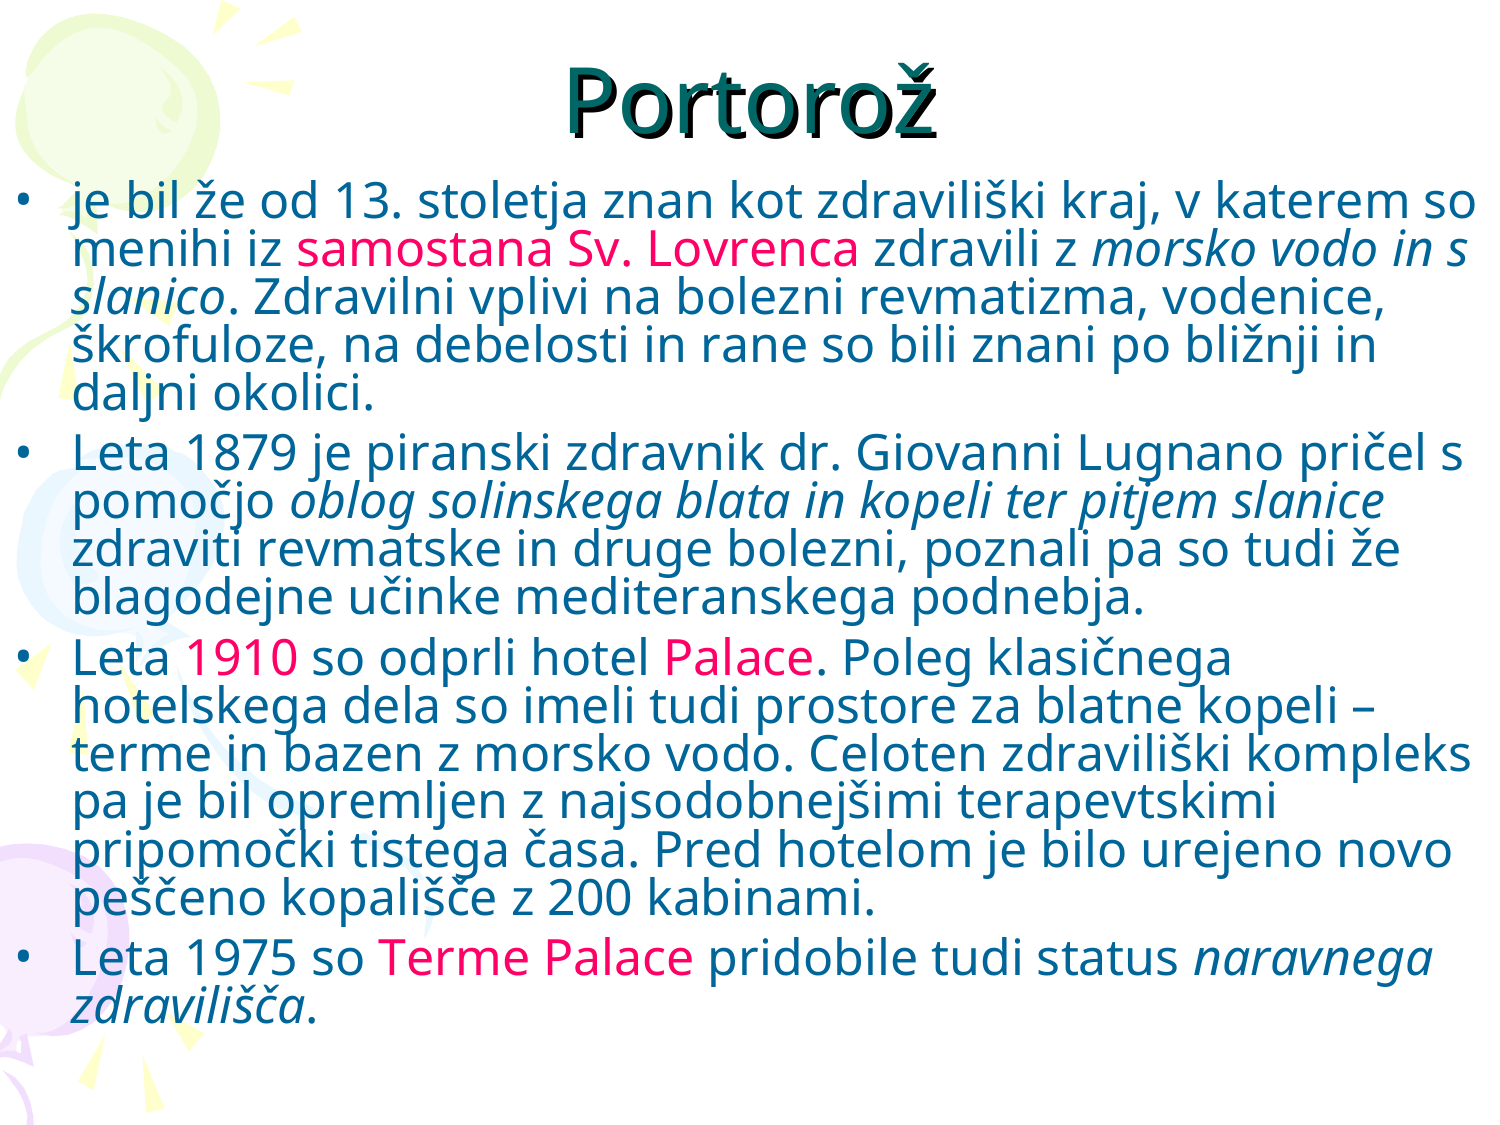

# Portorož
je bil že od 13. stoletja znan kot zdraviliški kraj, v katerem so menihi iz samostana Sv. Lovrenca zdravili z morsko vodo in s slanico. Zdravilni vplivi na bolezni revmatizma, vodenice, škrofuloze, na debelosti in rane so bili znani po bližnji in daljni okolici.
Leta 1879 je piranski zdravnik dr. Giovanni Lugnano pričel s pomočjo oblog solinskega blata in kopeli ter pitjem slanice zdraviti revmatske in druge bolezni, poznali pa so tudi že blagodejne učinke mediteranskega podnebja.
Leta 1910 so odprli hotel Palace. Poleg klasičnega hotelskega dela so imeli tudi prostore za blatne kopeli – terme in bazen z morsko vodo. Celoten zdraviliški kompleks pa je bil opremljen z najsodobnejšimi terapevtskimi pripomočki tistega časa. Pred hotelom je bilo urejeno novo peščeno kopališče z 200 kabinami.
Leta 1975 so Terme Palace pridobile tudi status naravnega zdravilišča.